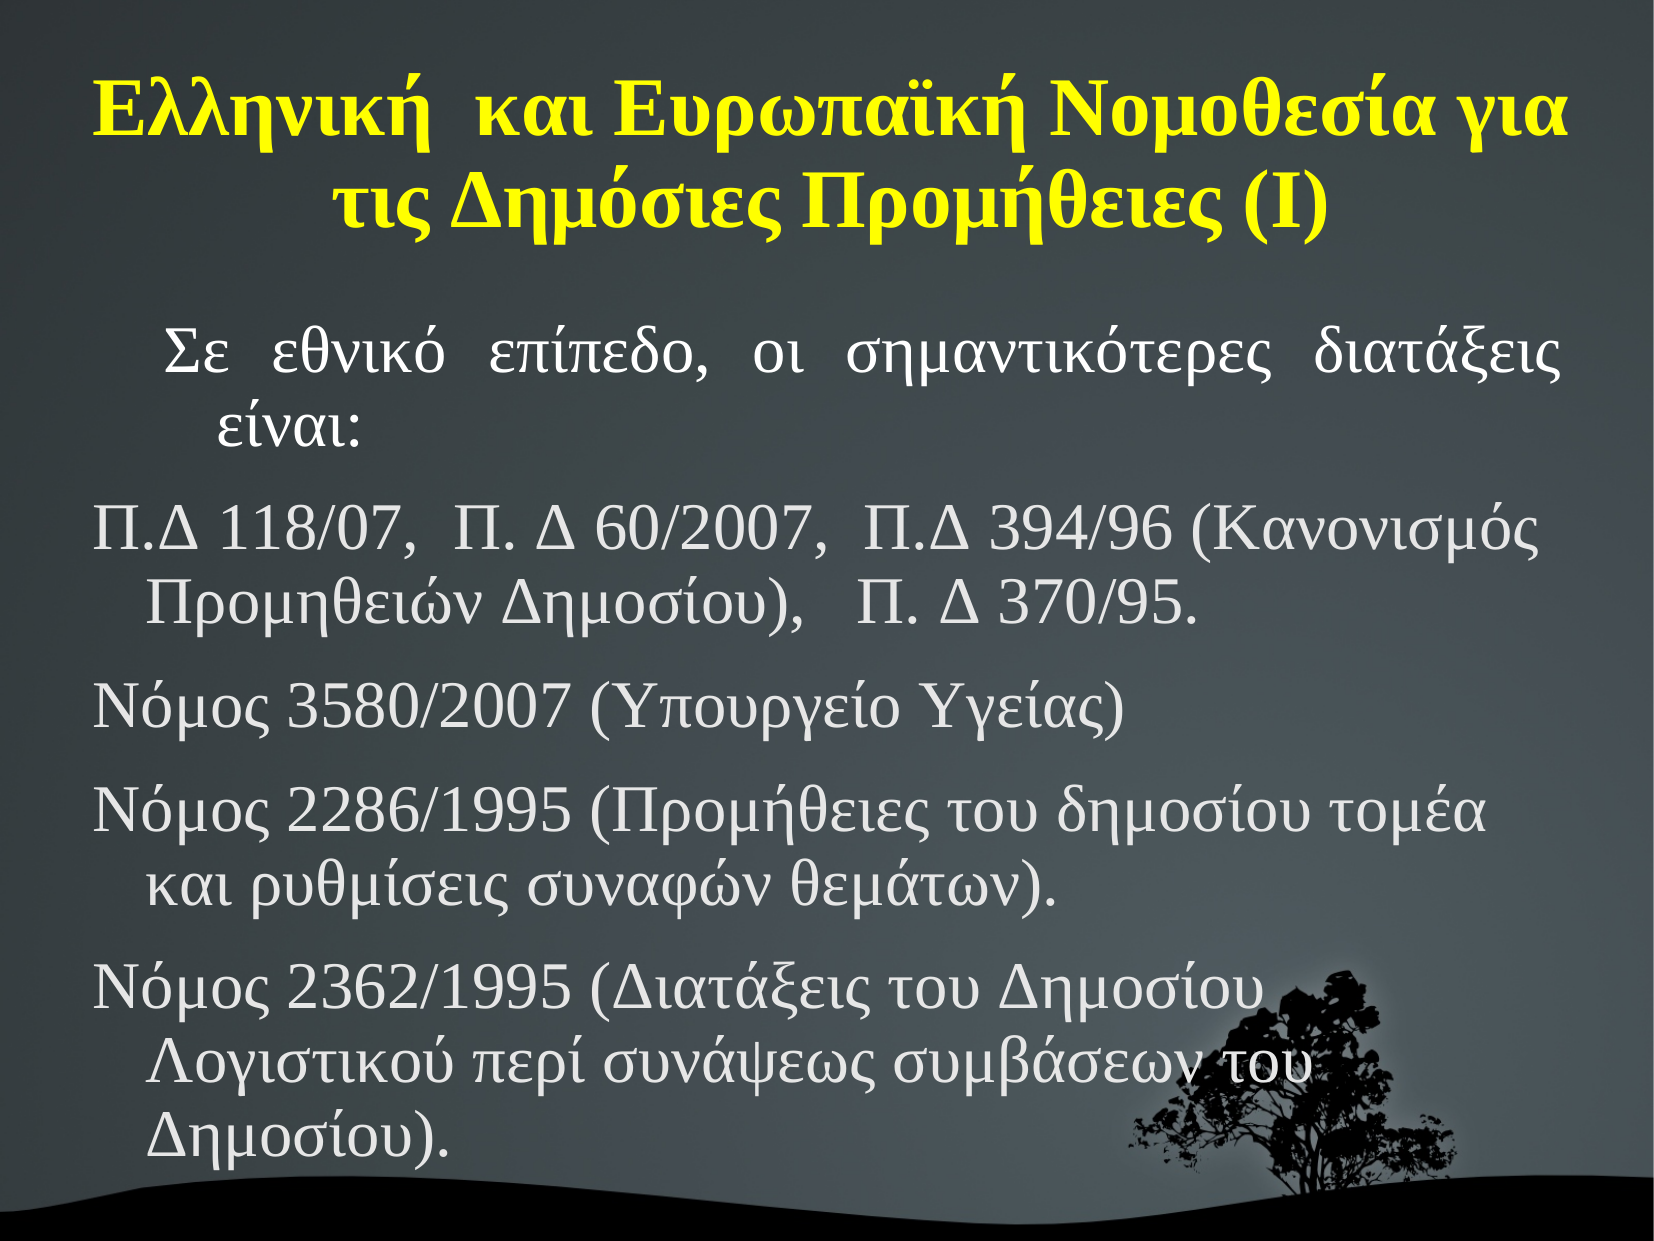

# Ελληνική και Ευρωπαϊκή Νομοθεσία για τις Δημόσιες Προμήθειες (Ι)
Σε εθνικό επίπεδο, οι σημαντικότερες διατάξεις είναι:
Π.Δ 118/07, Π. Δ 60/2007, Π.Δ 394/96 (Κανονισμός Προμηθειών Δημοσίου), Π. Δ 370/95.
Νόμος 3580/2007 (Υπουργείο Υγείας)
Νόμος 2286/1995 (Προμήθειες του δημοσίου τομέα και ρυθμίσεις συναφών θεμάτων).
Νόμος 2362/1995 (Διατάξεις του Δημοσίου Λογιστικού περί συνάψεως συμβάσεων του Δημοσίου).